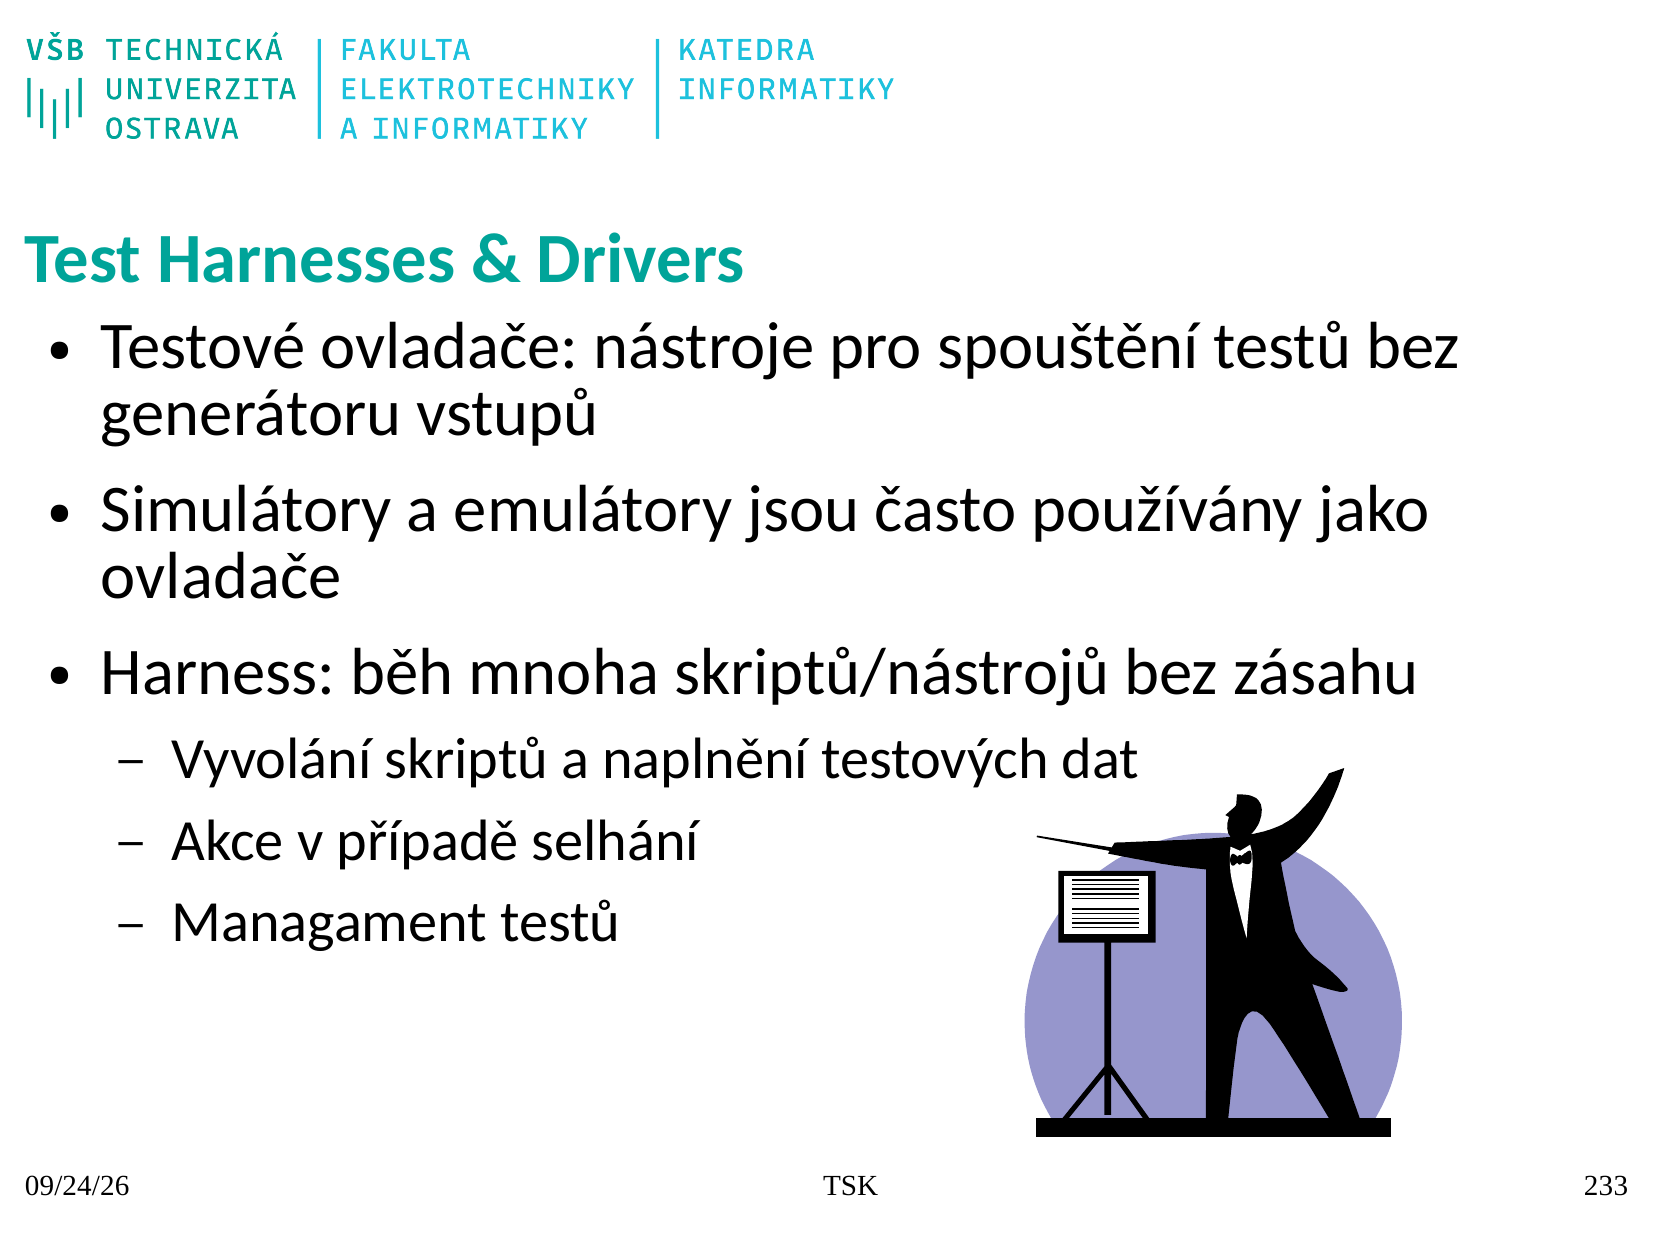

# Test Harnesses & Drivers
Testové ovladače: nástroje pro spouštění testů bez generátoru vstupů
Simulátory a emulátory jsou často používány jako ovladače
Harness: běh mnoha skriptů/nástrojů bez zásahu
Vyvolání skriptů a naplnění testových dat
Akce v případě selhání
Managament testů
TSK
233